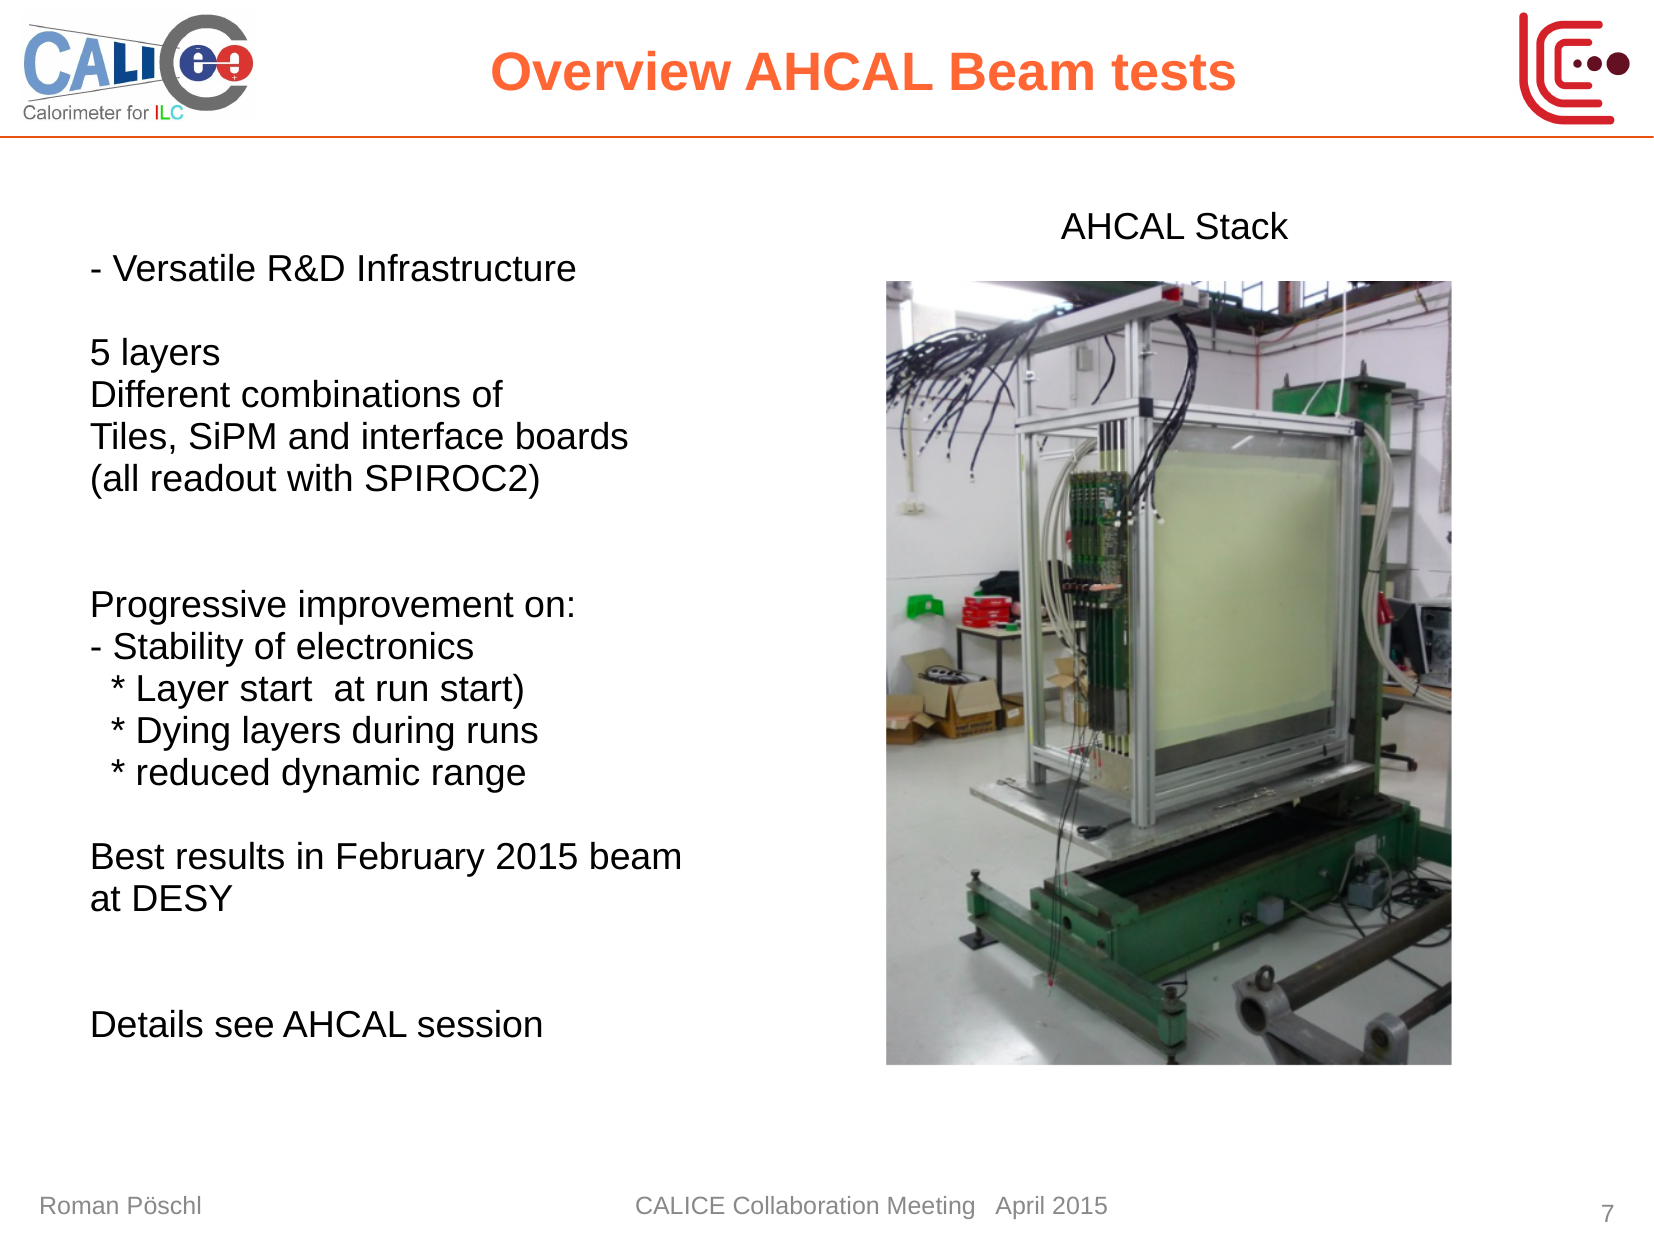

# Overview AHCAL Beam tests
AHCAL Stack
- Versatile R&D Infrastructure
5 layers
Different combinations of
Tiles, SiPM and interface boards
(all readout with SPIROC2)
Progressive improvement on:
- Stability of electronics
 * Layer start at run start)
 * Dying layers during runs
 * reduced dynamic range
Best results in February 2015 beam
at DESY
Details see AHCAL session